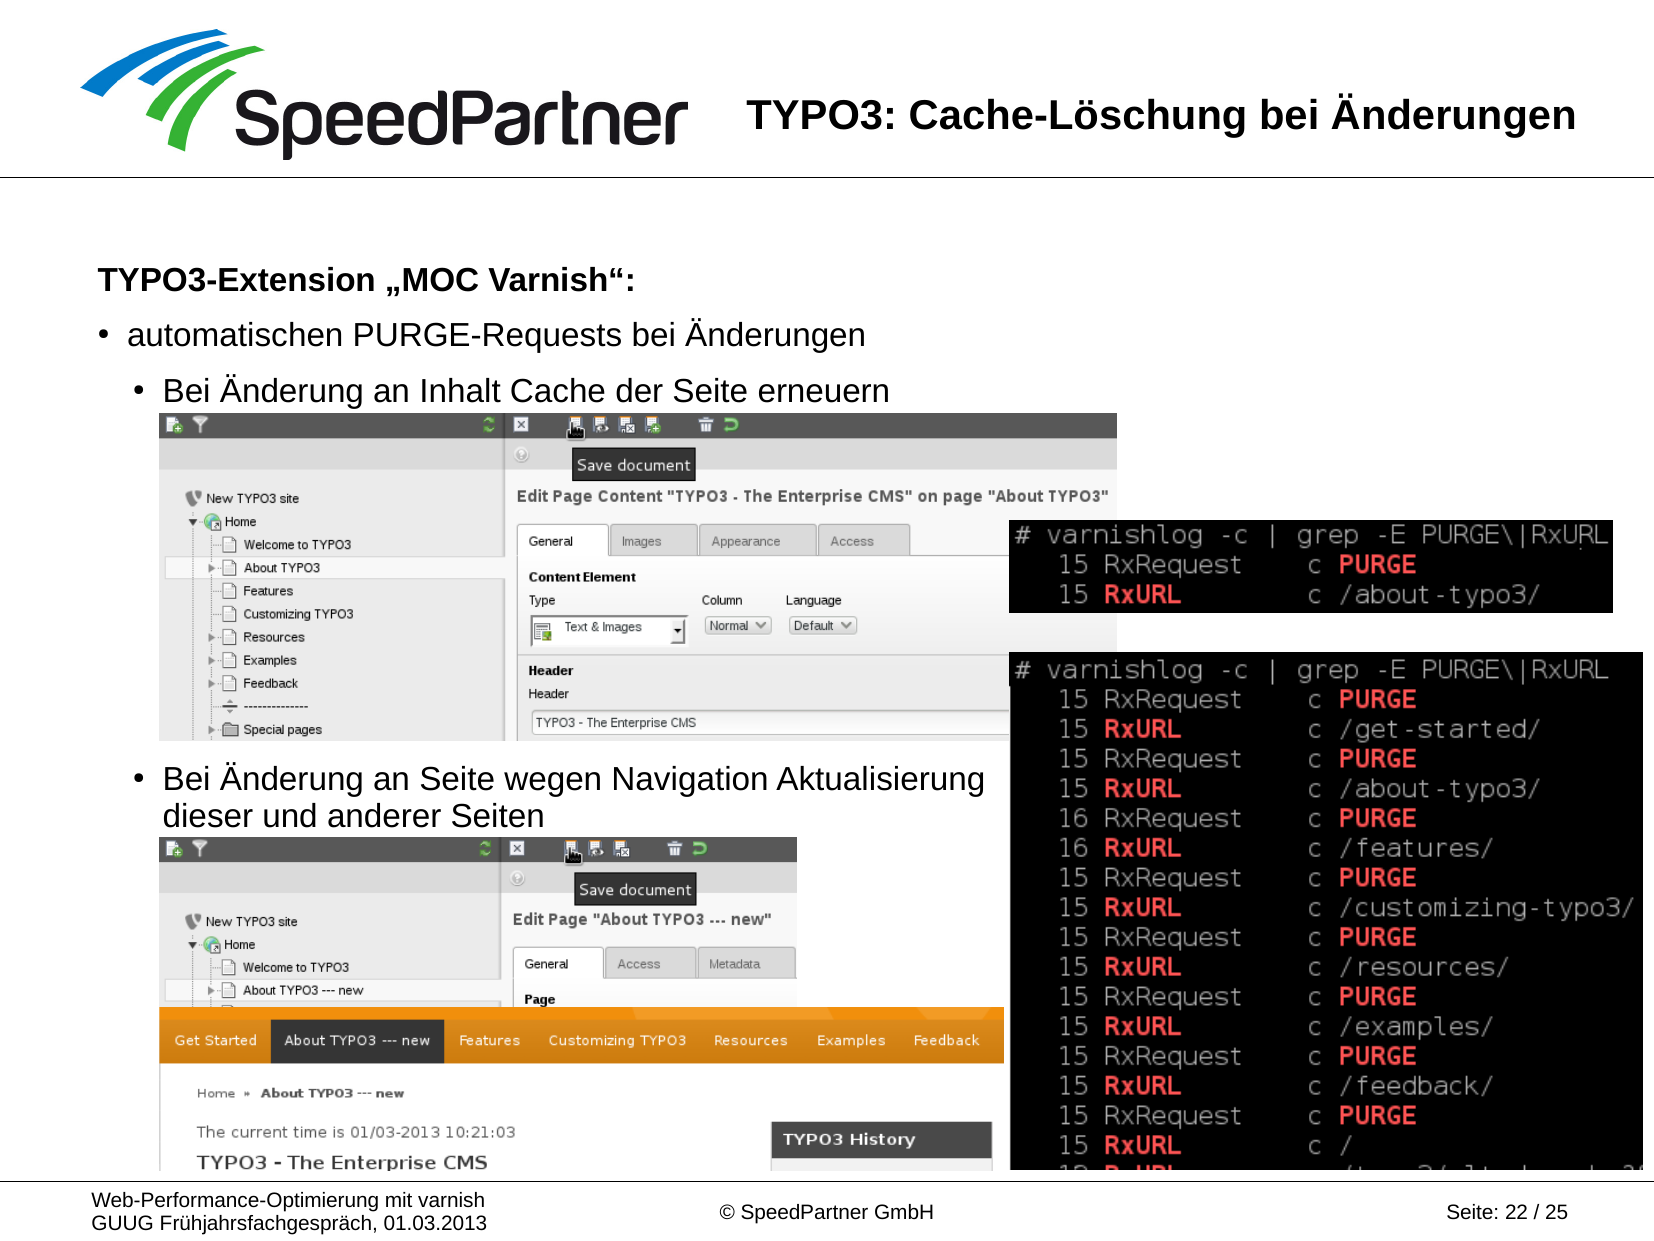

# TYPO3: Cache-Löschung bei Änderungen
TYPO3-Extension „MOC Varnish“:
automatischen PURGE-Requests bei Änderungen
Bei Änderung an Inhalt Cache der Seite erneuern
Bei Änderung an Seite wegen Navigation Aktualisierung
dieser und anderer Seiten